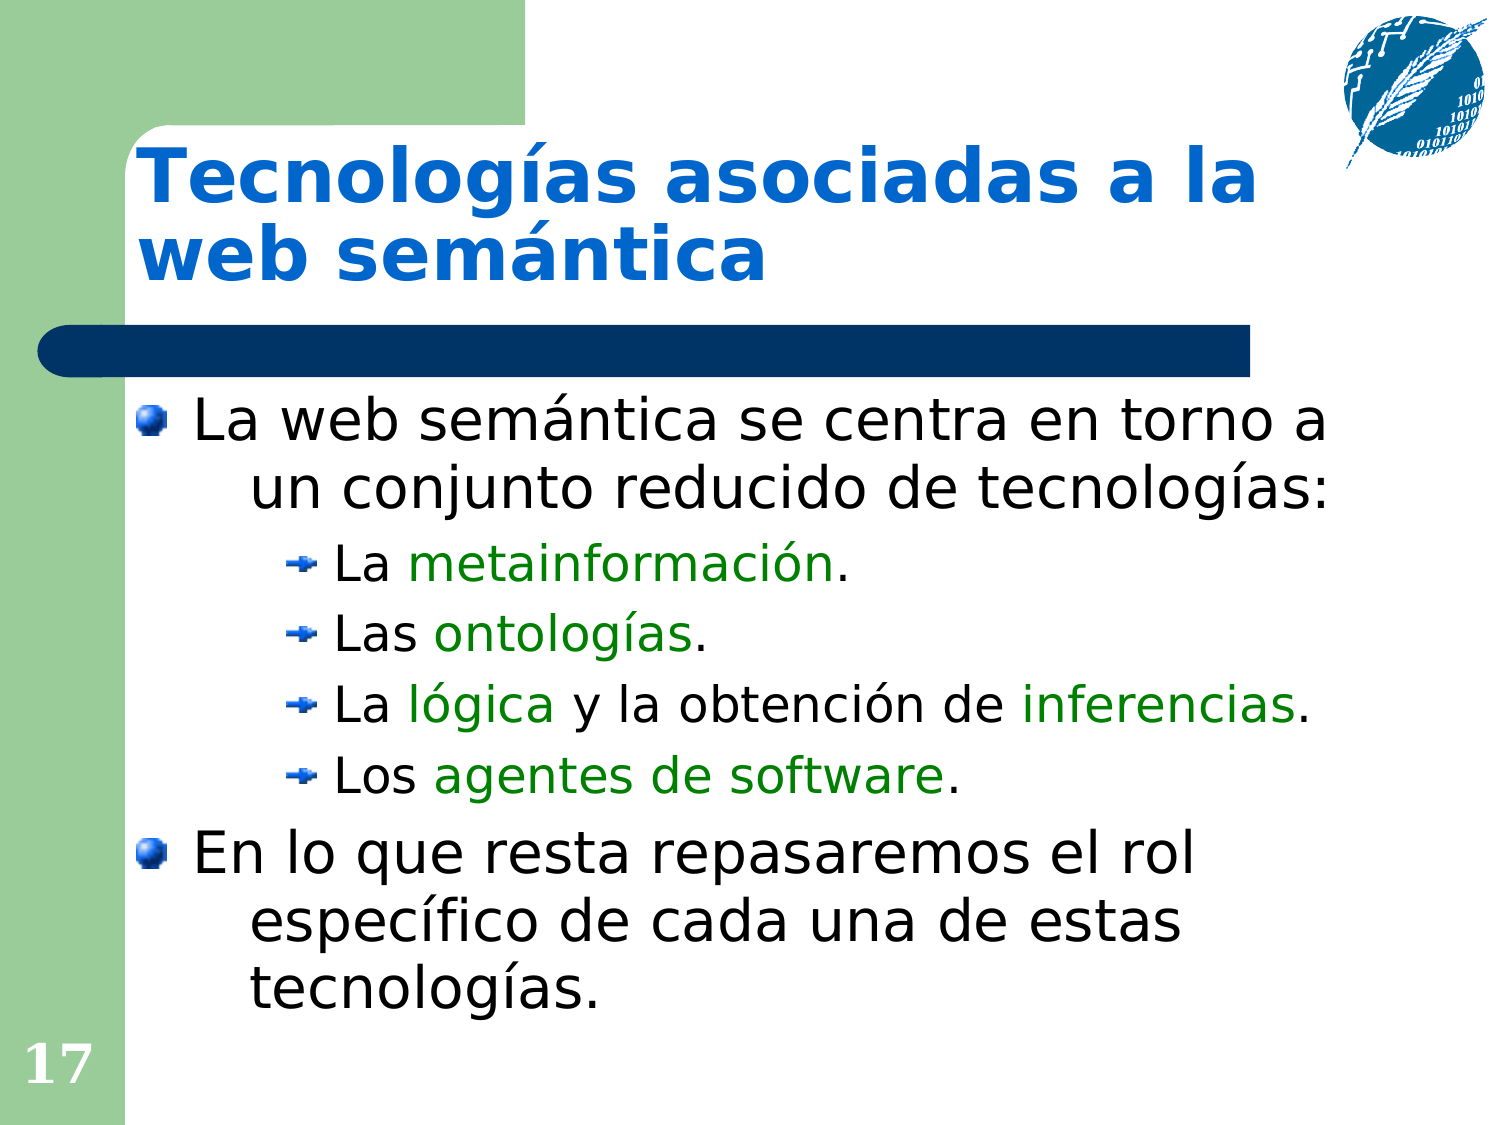

# Tecnologías asociadas a la web semántica
La web semántica se centra en torno a un conjunto reducido de tecnologías:
La metainformación.
Las ontologías.
La lógica y la obtención de inferencias.
Los agentes de software.
En lo que resta repasaremos el rol específico de cada una de estas tecnologías.
17